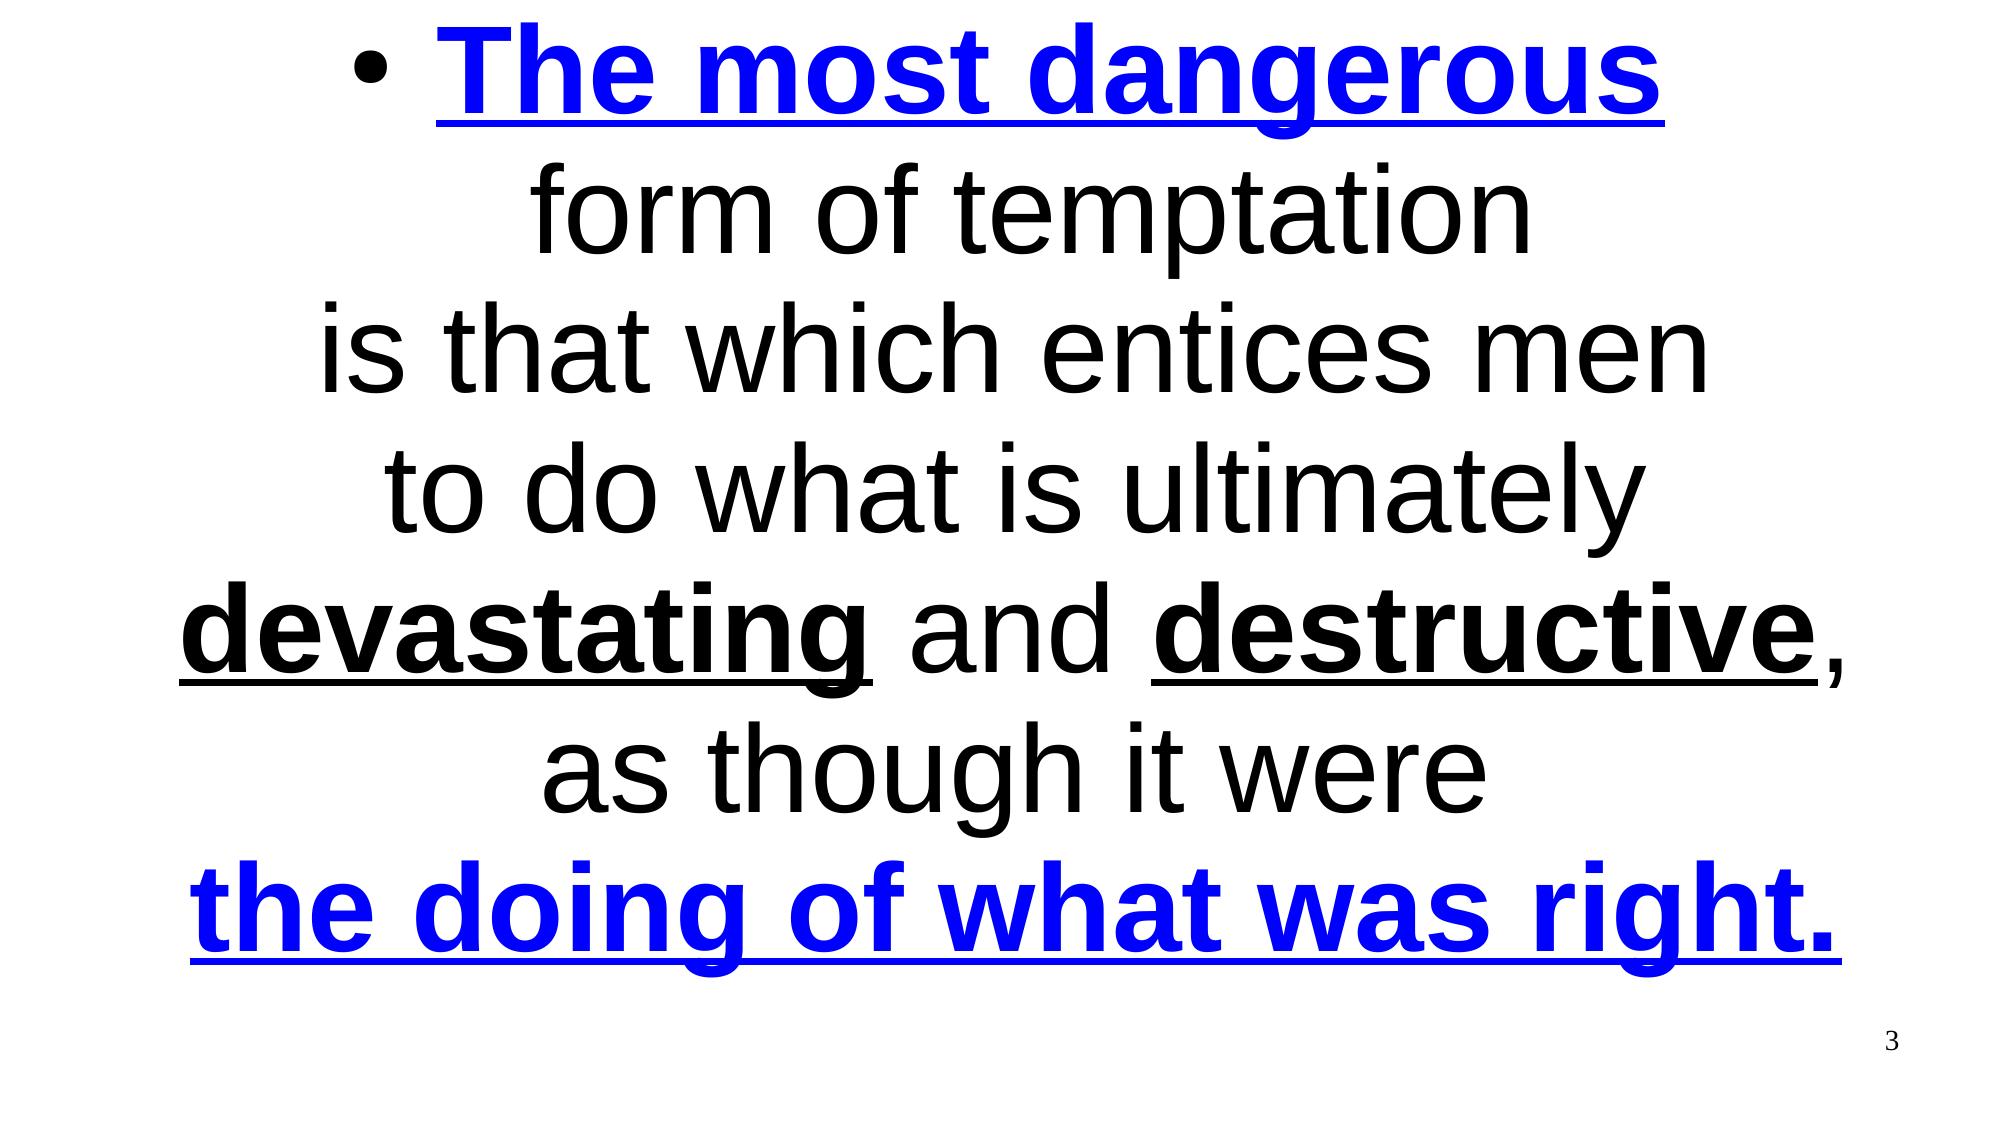

# The most dangerous form of temptation is that which entices men to do what is ultimately devastating and destructive, as though it were the doing of what was right.
3